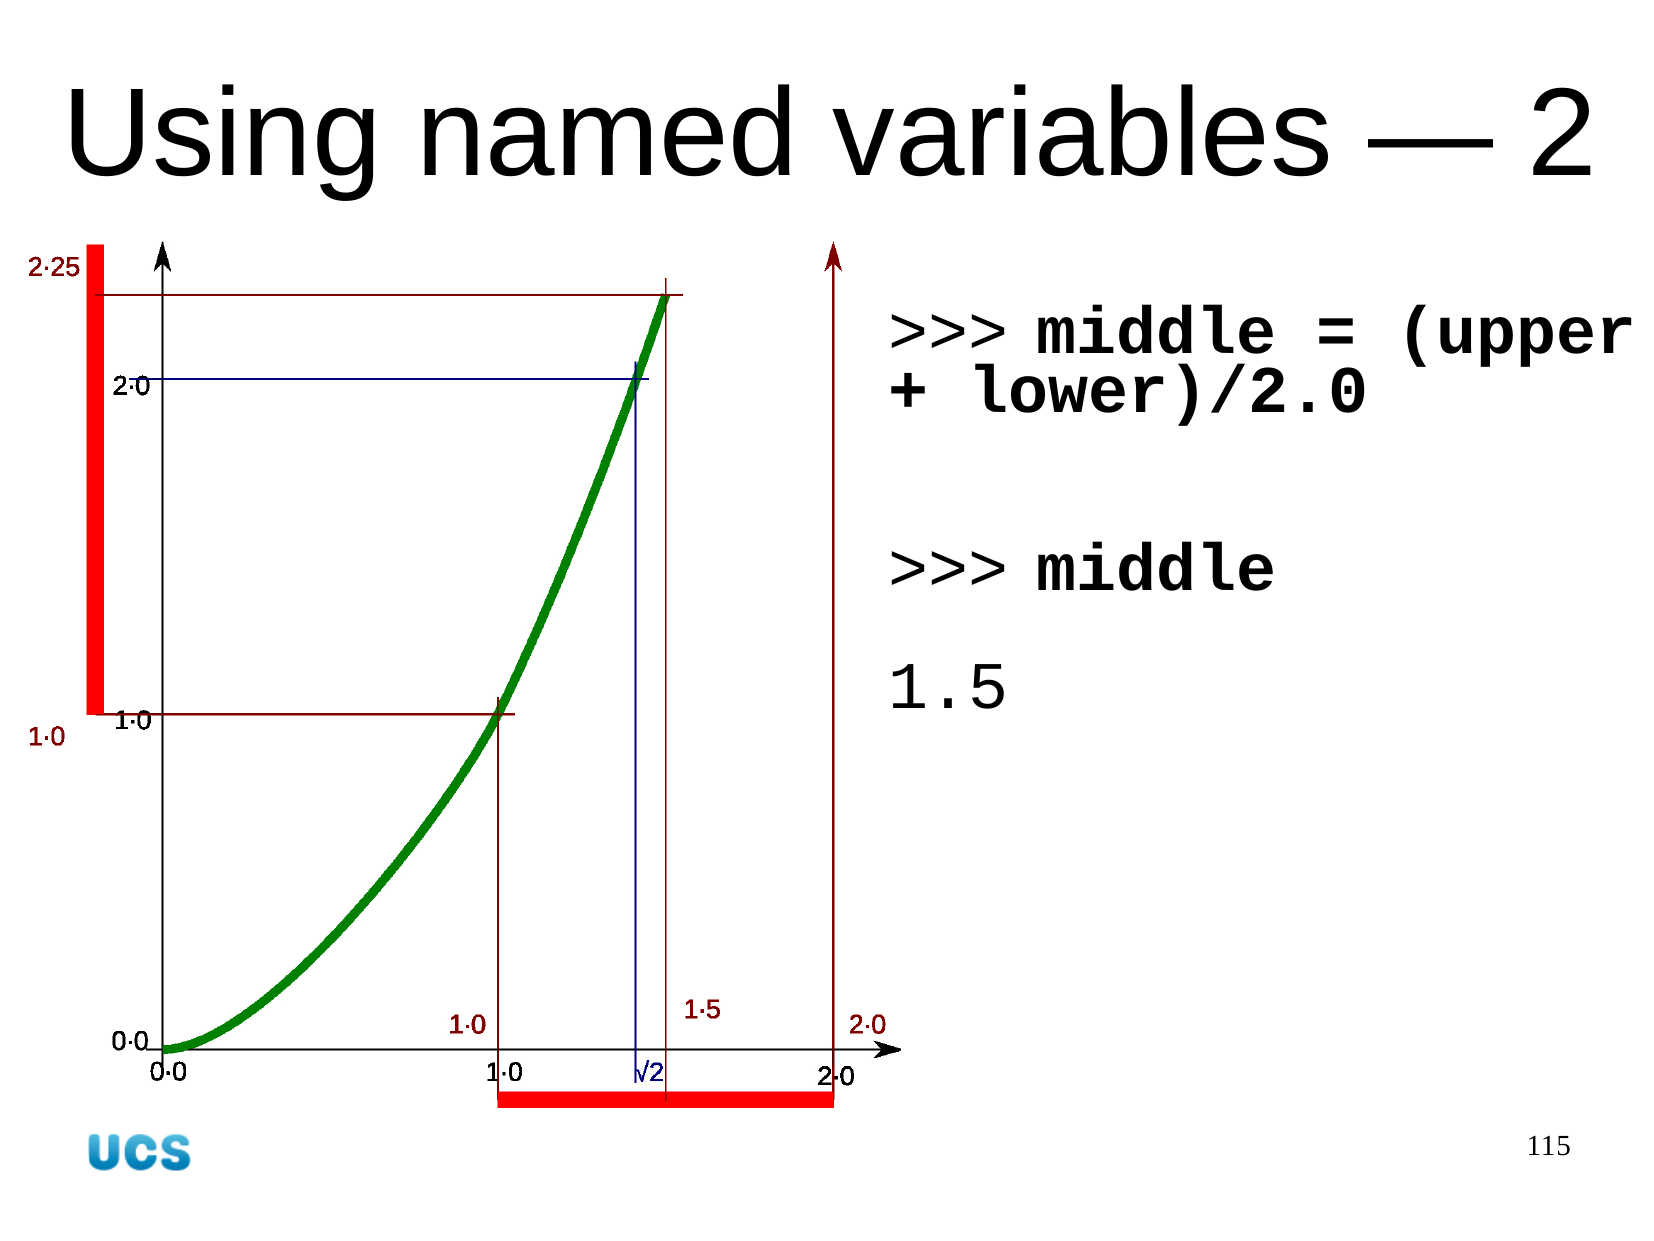

Using named variables ― 2
>>>
middle = (upper
+ lower)/2.0
>>>
middle
1.5
115